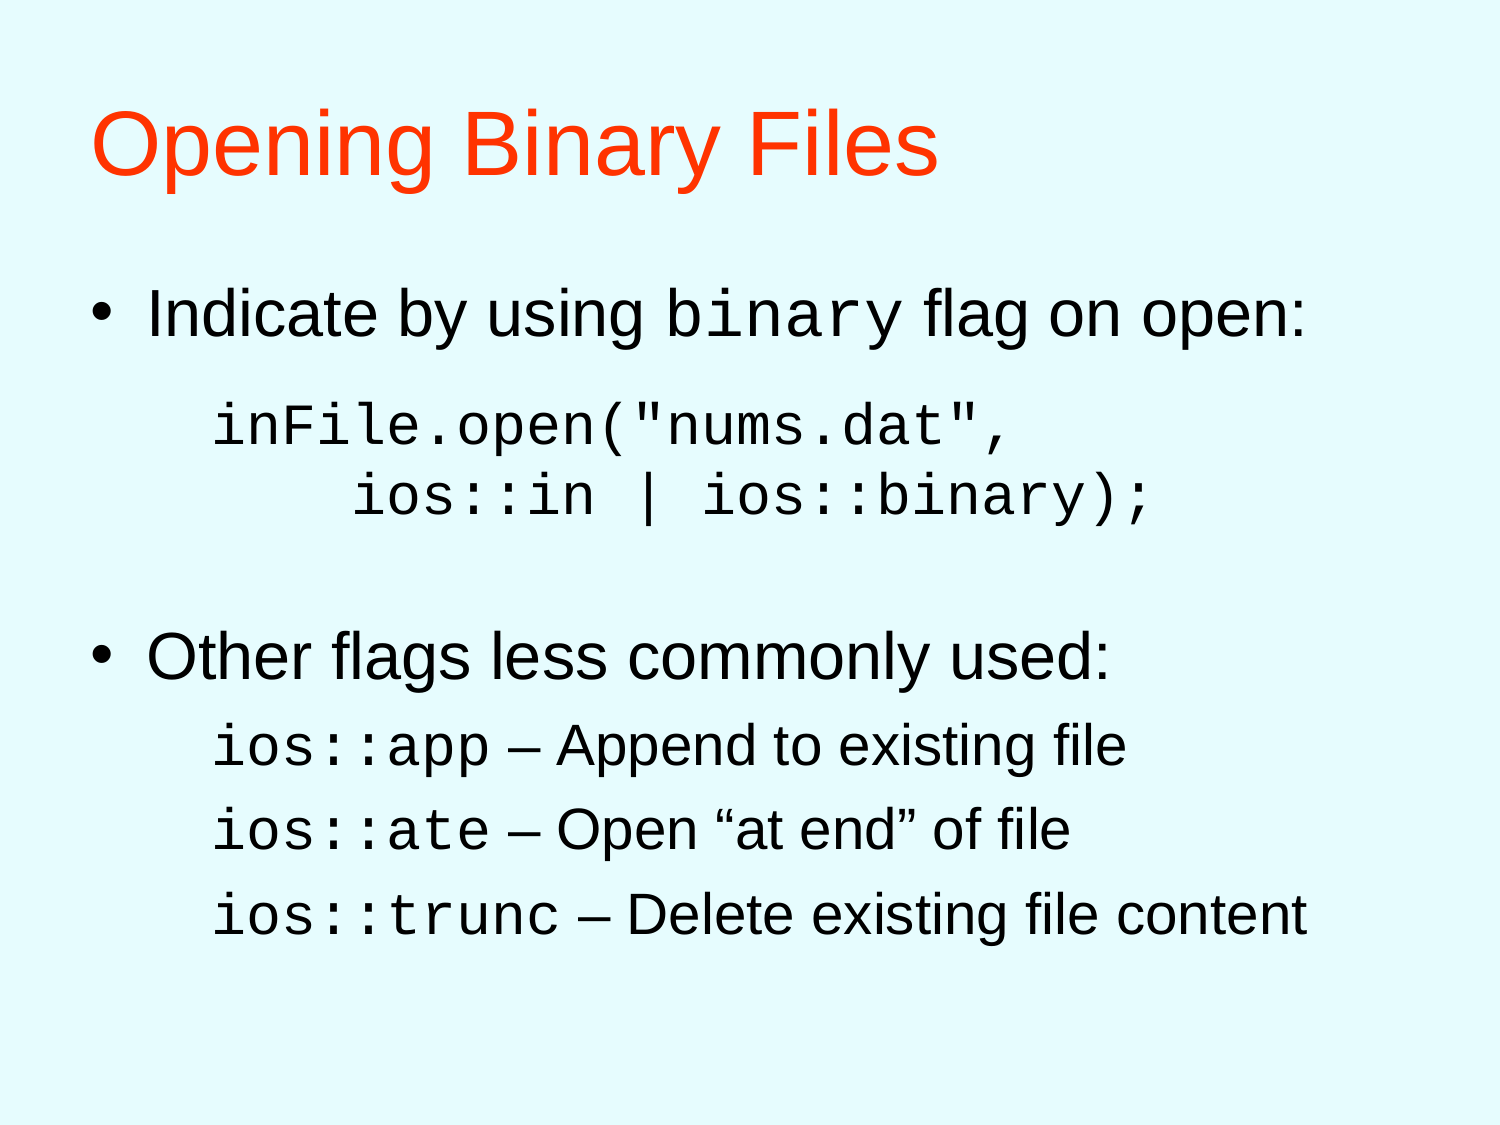

# Opening Binary Files
Indicate by using binary flag on open:
	inFile.open("nums.dat",
 ios::in | ios::binary);
Other flags less commonly used:
ios::app – Append to existing file
ios::ate – Open “at end” of file
ios::trunc – Delete existing file content